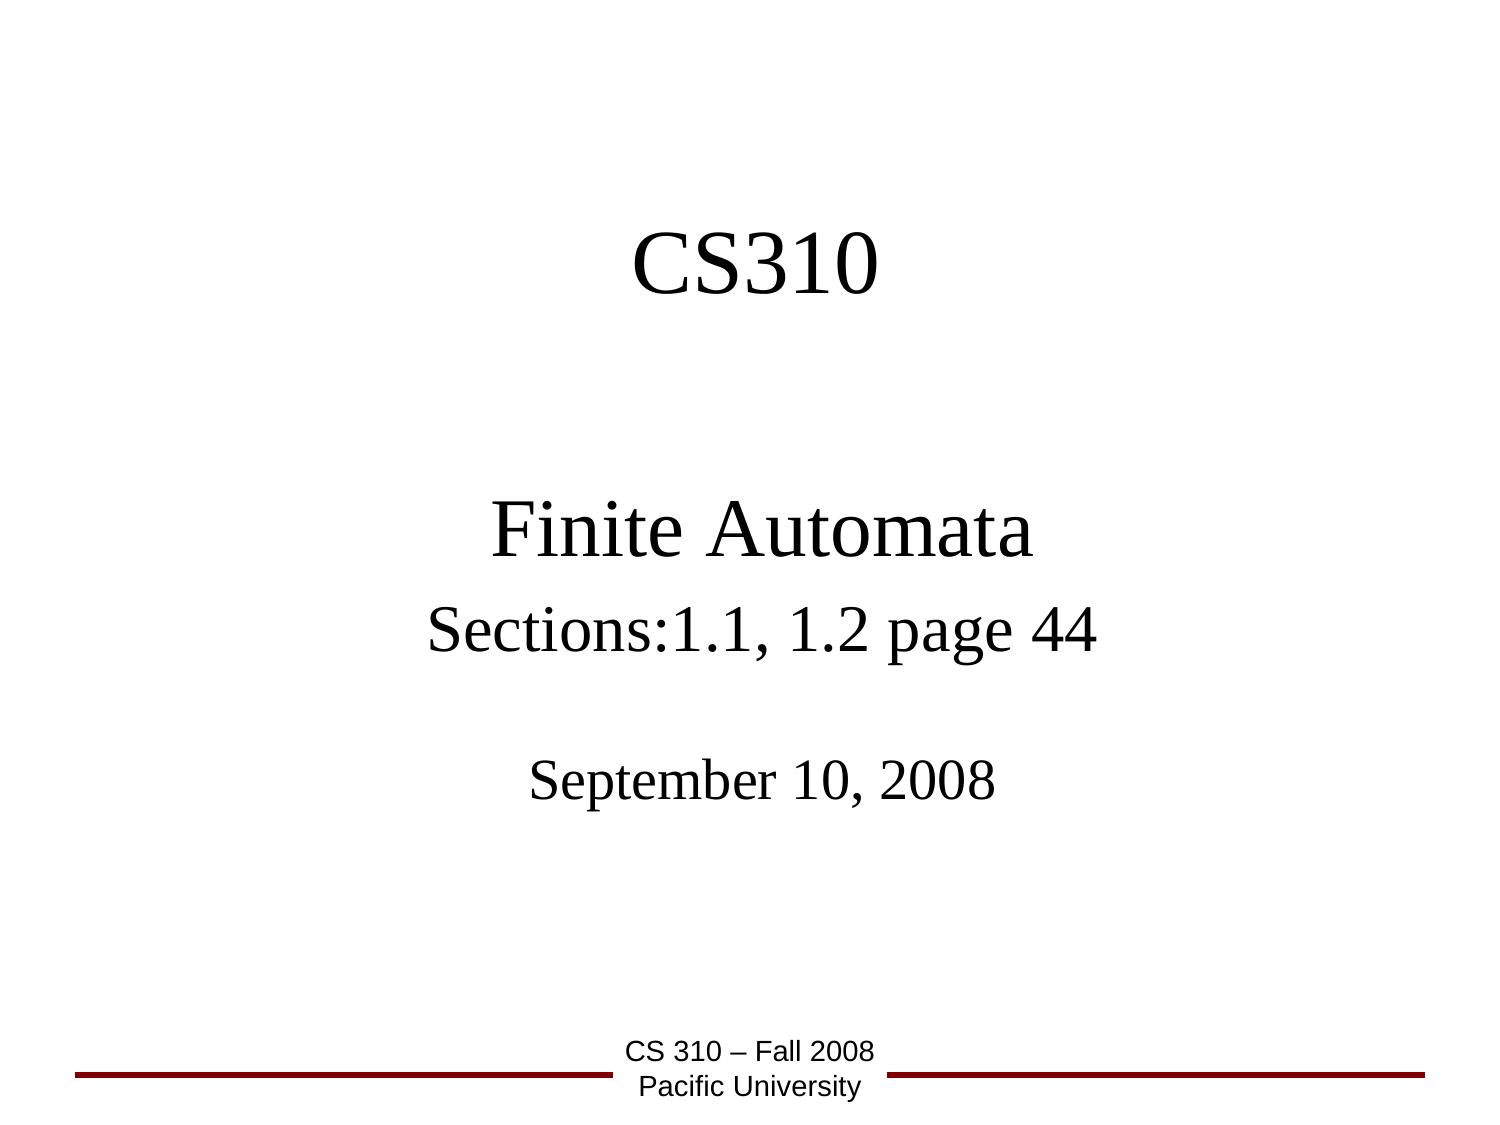

# CS310
Finite Automata
Sections:1.1, 1.2 page 44
September 10, 2008